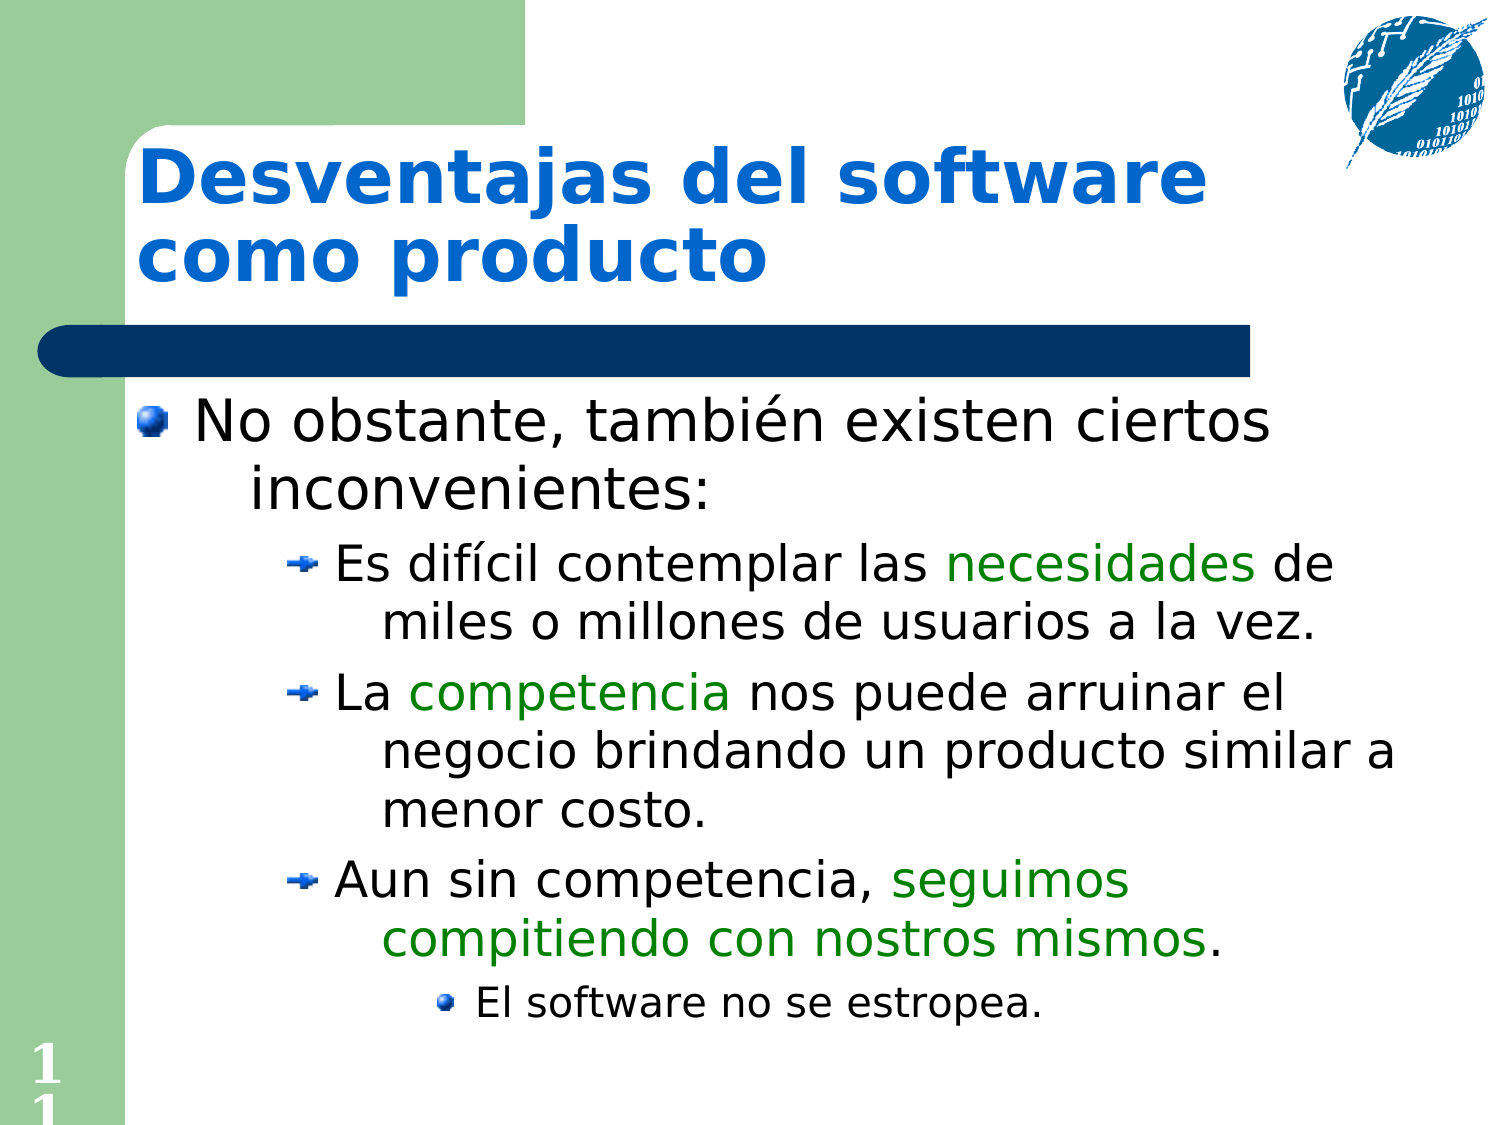

# Desventajas del software como producto
No obstante, también existen ciertos inconvenientes:
Es difícil contemplar las necesidades de miles o millones de usuarios a la vez.
La competencia nos puede arruinar el negocio brindando un producto similar a menor costo.
Aun sin competencia, seguimos compitiendo con nostros mismos.
El software no se estropea.
11